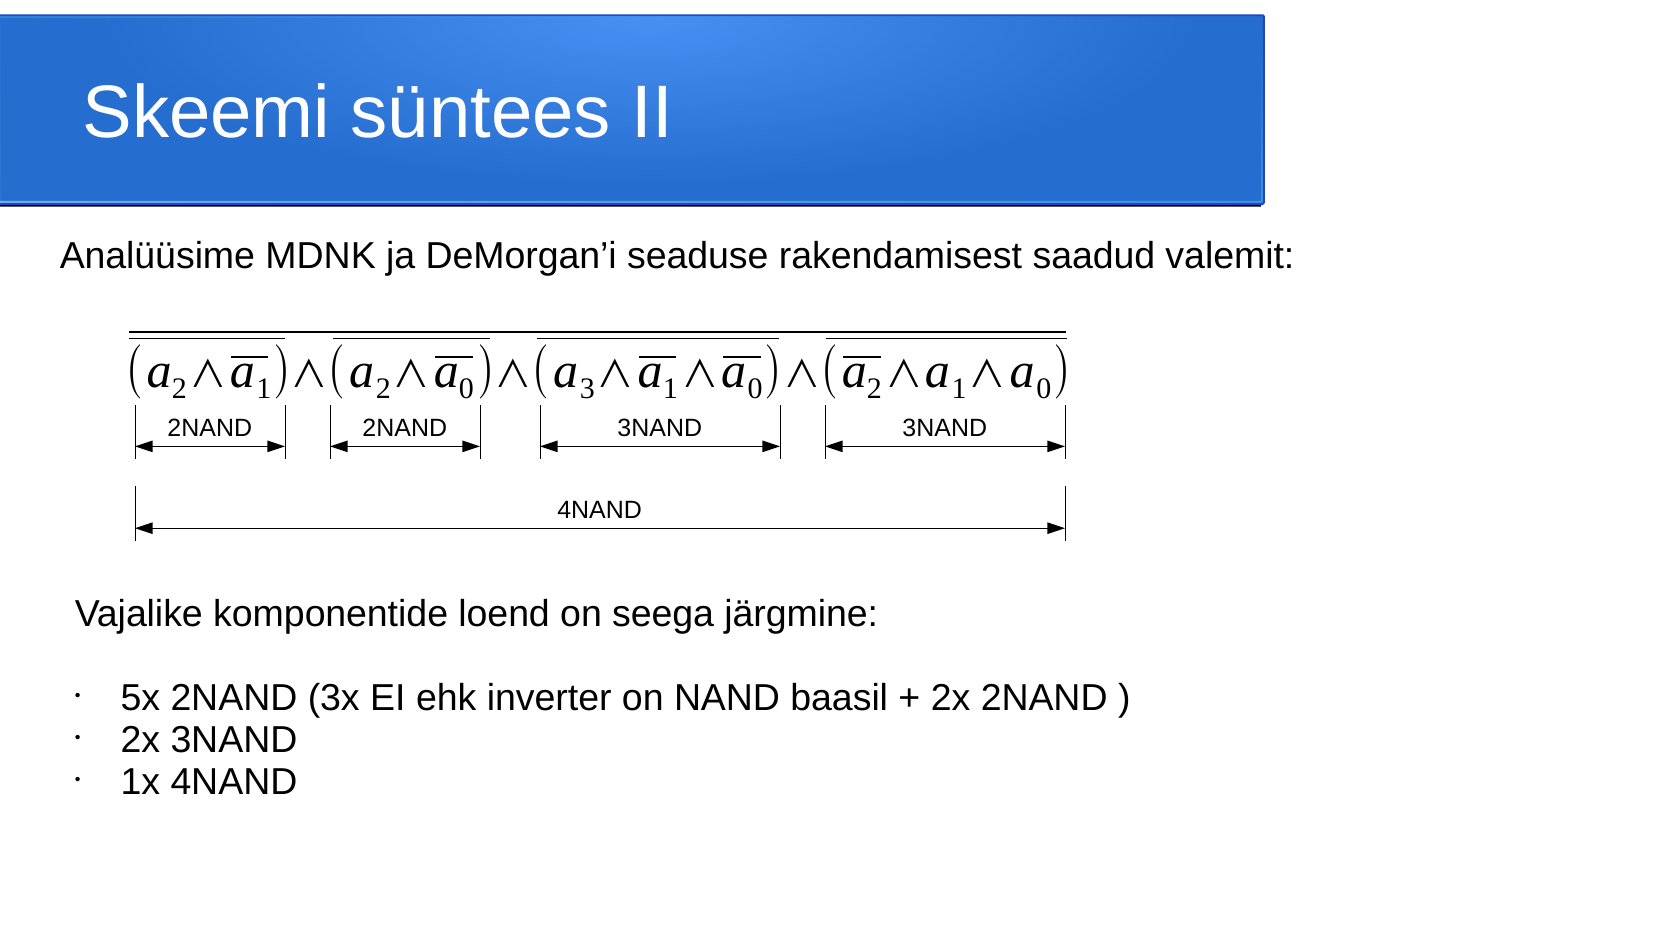

# Skeemi süntees II
Analüüsime MDNK ja DeMorgan’i seaduse rakendamisest saadud valemit:
Vajalike komponentide loend on seega järgmine:
 5x 2NAND (3x EI ehk inverter on NAND baasil + 2x 2NAND )
 2x 3NAND
 1x 4NAND